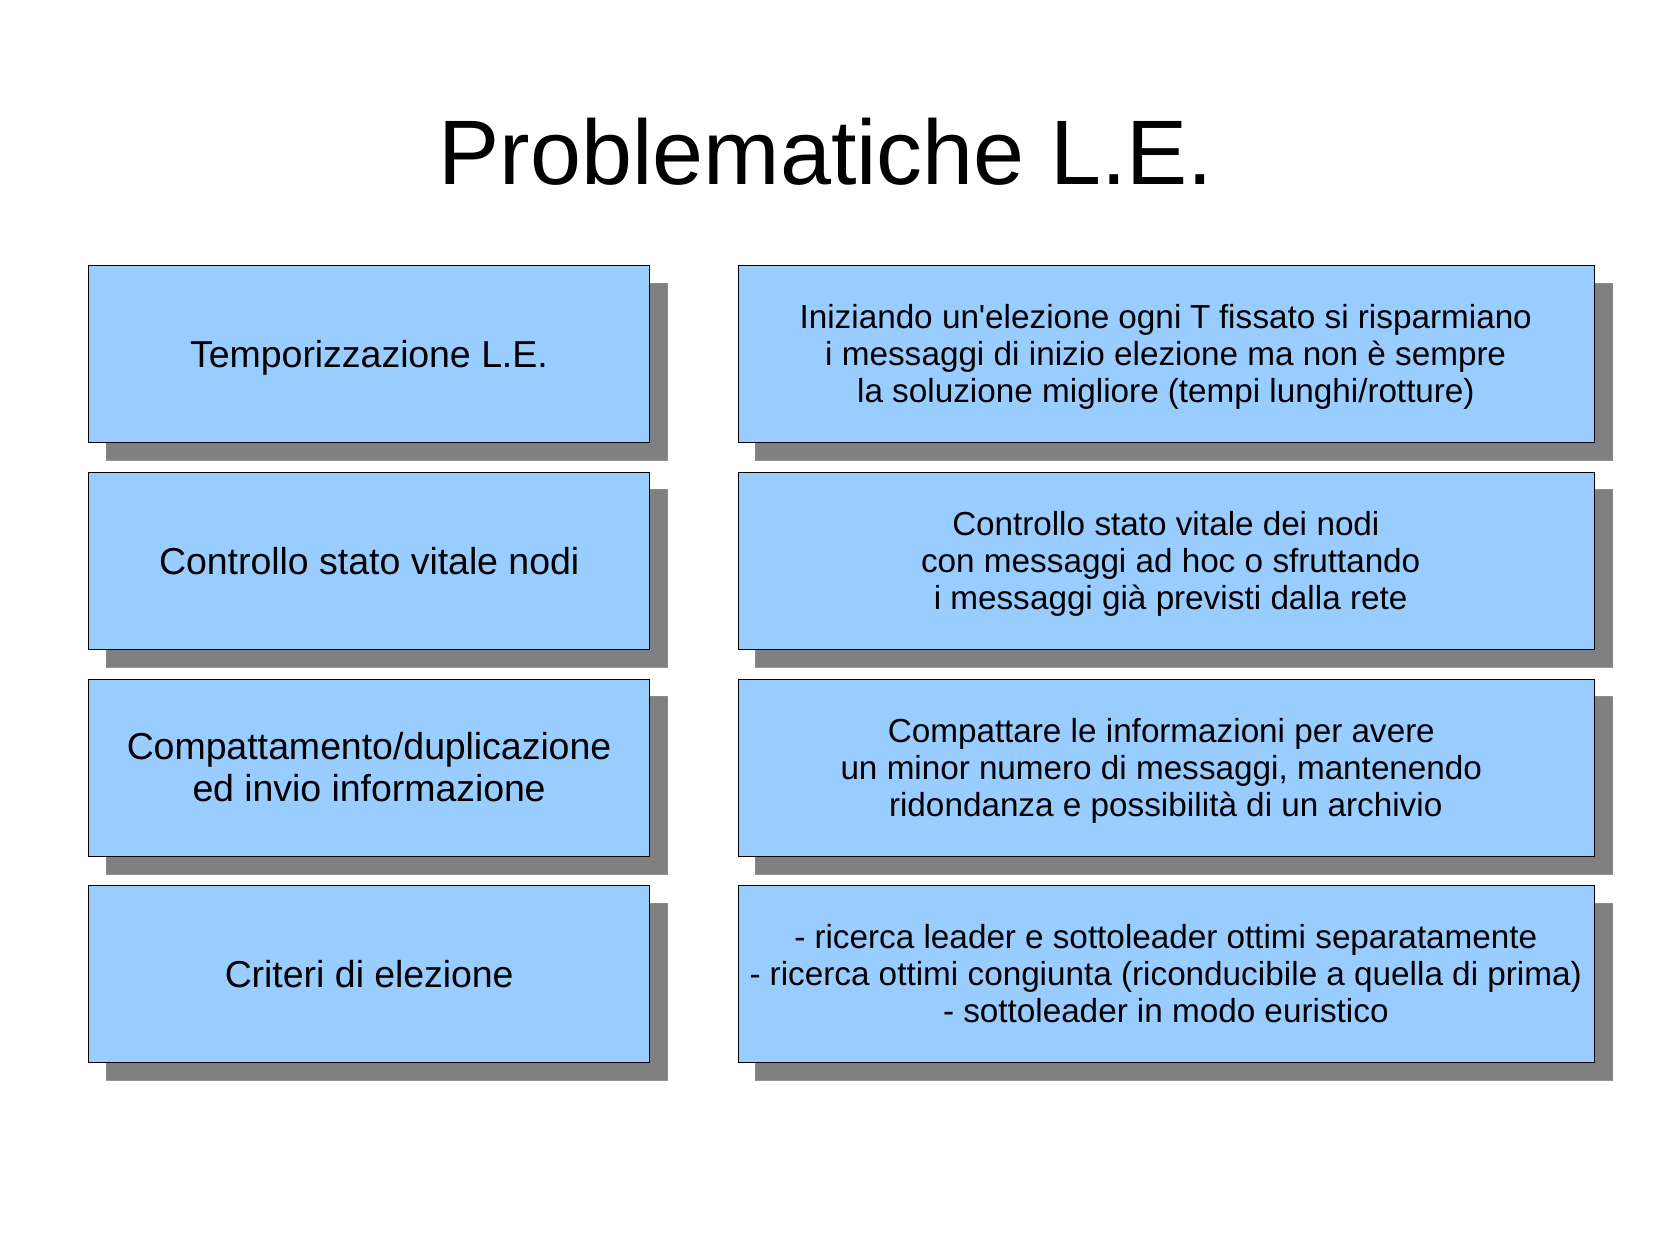

# Problematiche L.E.
Temporizzazione L.E.
Iniziando un'elezione ogni T fissato si risparmiano
i messaggi di inizio elezione ma non è sempre
la soluzione migliore (tempi lunghi/rotture)
Controllo stato vitale nodi
Controllo stato vitale dei nodi
 con messaggi ad hoc o sfruttando
 i messaggi già previsti dalla rete
Compattamento/duplicazione
ed invio informazione
Compattare le informazioni per avere
un minor numero di messaggi, mantenendo
ridondanza e possibilità di un archivio
Criteri di elezione
- ricerca leader e sottoleader ottimi separatamente
- ricerca ottimi congiunta (riconducibile a quella di prima)
- sottoleader in modo euristico